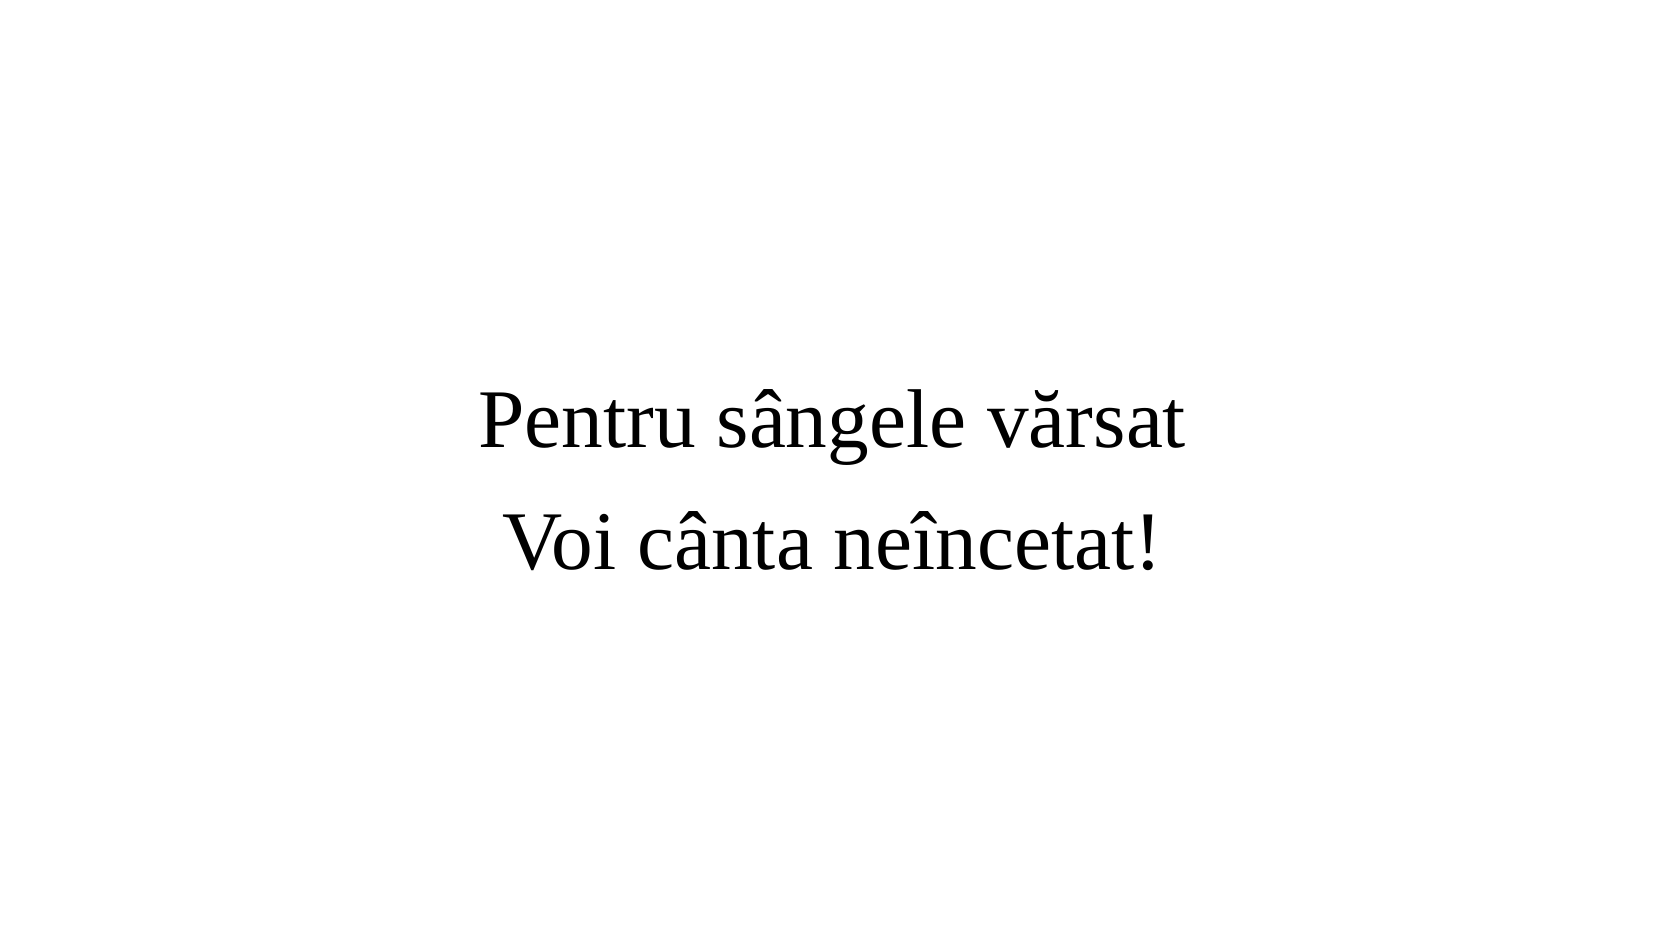

# Pentru sângele vărsat
Voi cânta neîncetat!